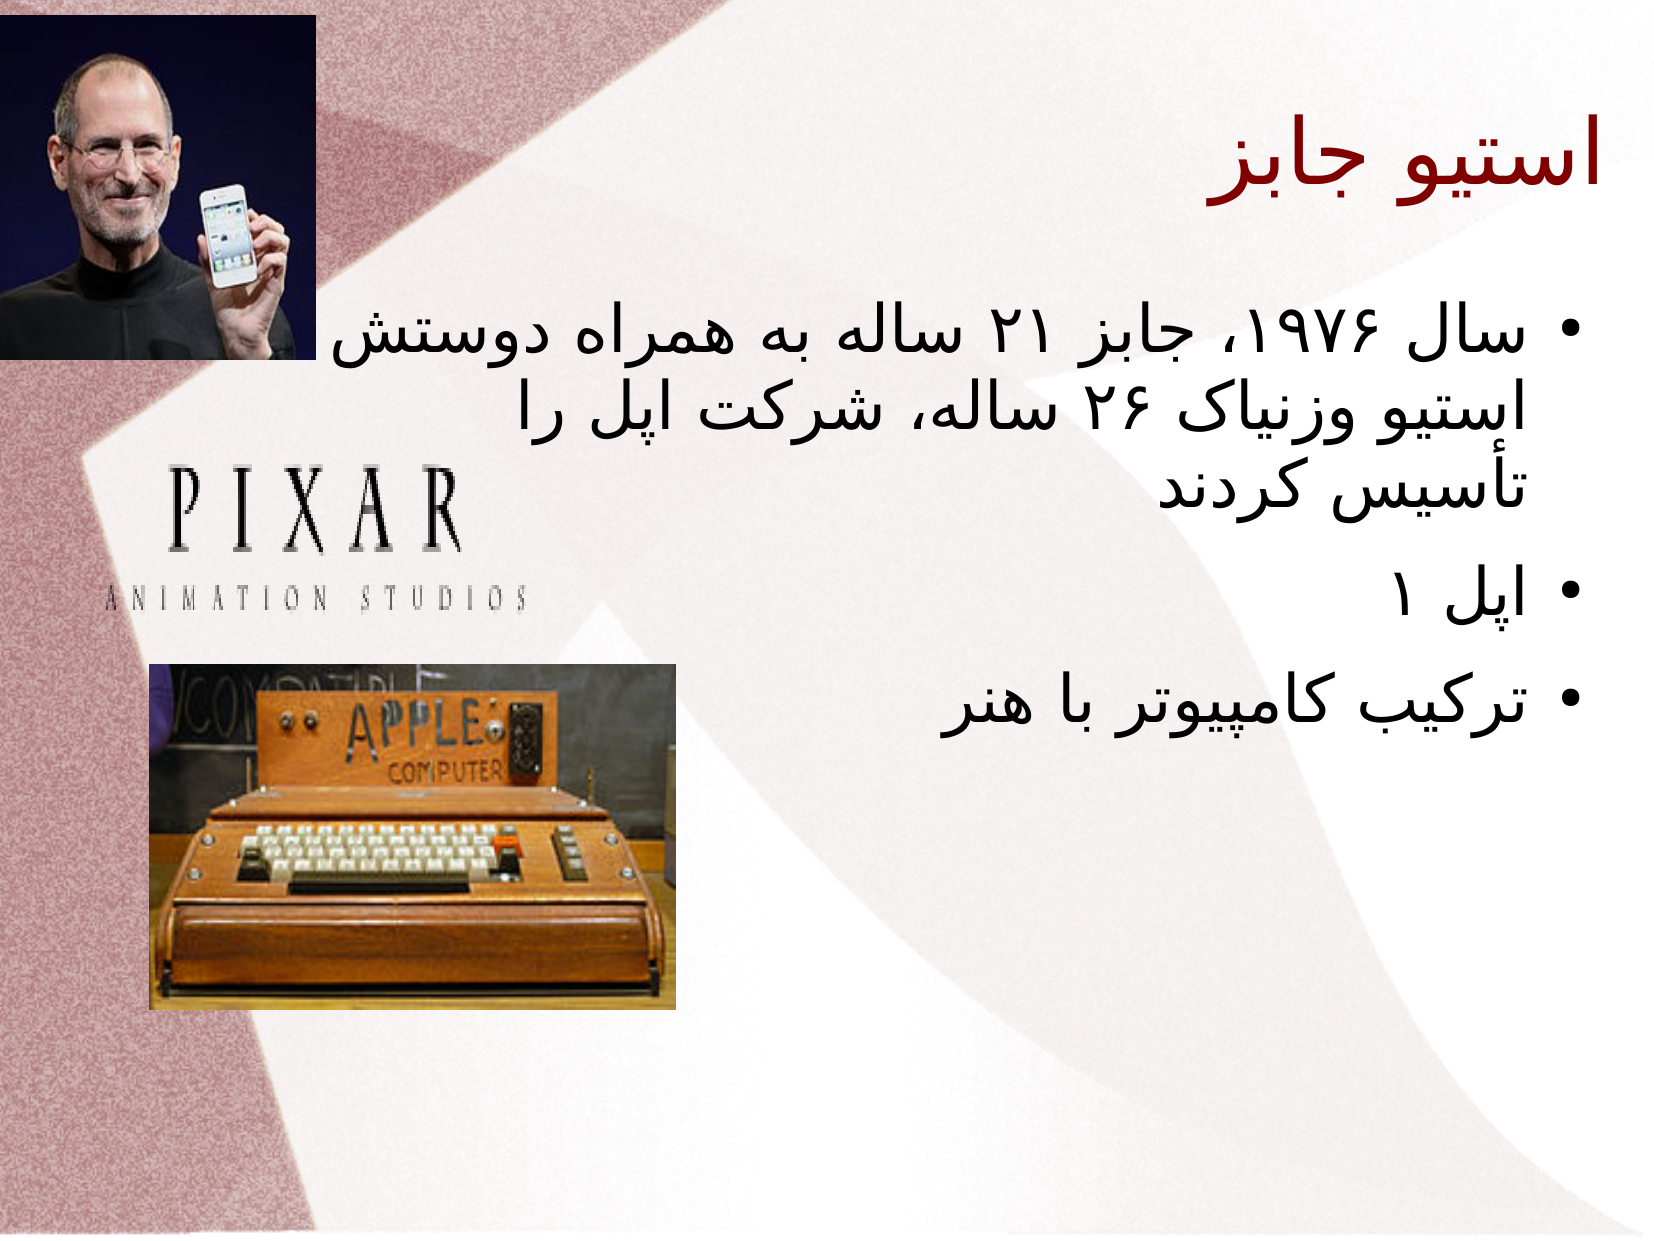

# استیو جابز
سال ۱۹۷۶، جابز ۲۱ ساله به همراه دوستش استیو وزنیاک ۲۶ ساله، شرکت اپل را تأسیس کردند
اپل ۱
ترکیب کامپیوتر با هنر